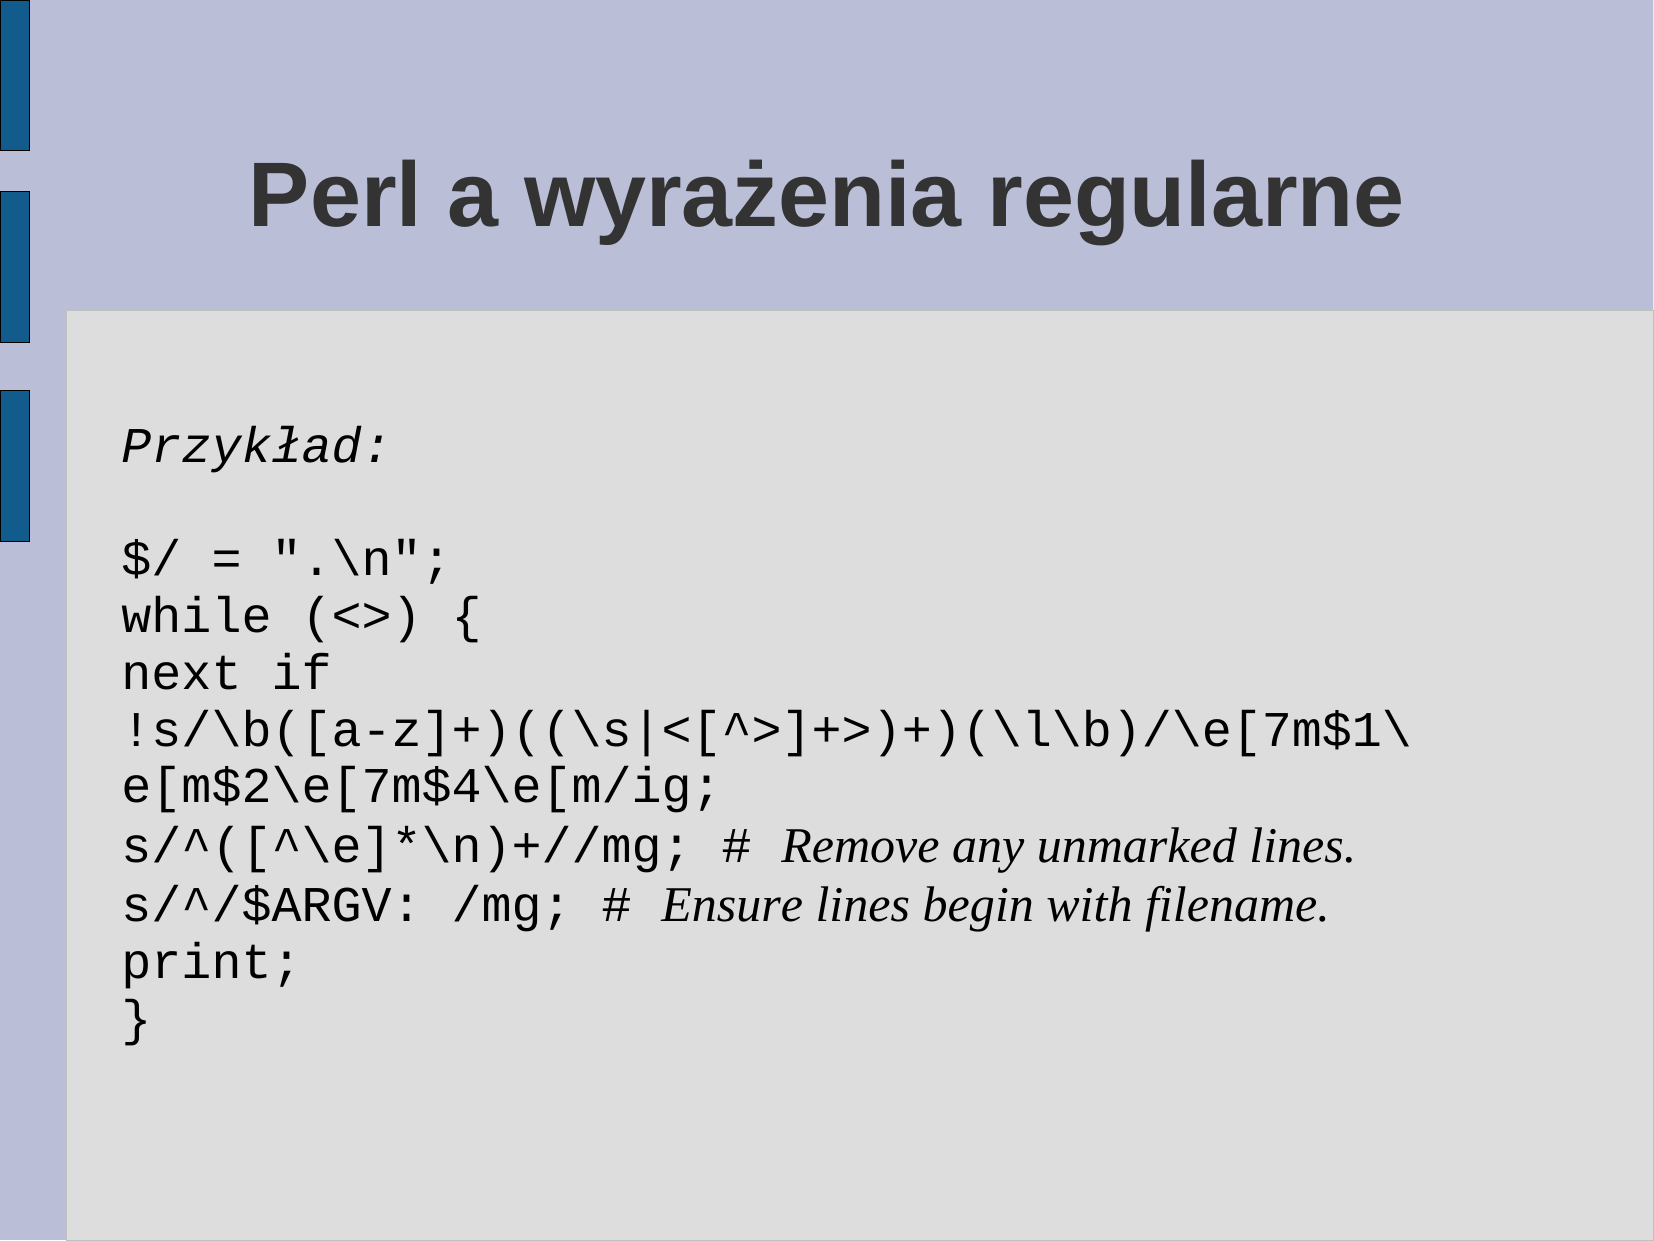

# Perl a wyrażenia regularne
Przykład:
$/ = ".\n";
while (<>) {
next if
!s/\b([a-z]+)((\s|<[^>]+>)+)(\l\b)/\e[7m$1\e[m$2\e[7m$4\e[m/ig;
s/^([^\e]*\n)+//mg; # Remove any unmarked lines.
s/^/$ARGV: /mg; # Ensure lines begin with filename.
print;
}